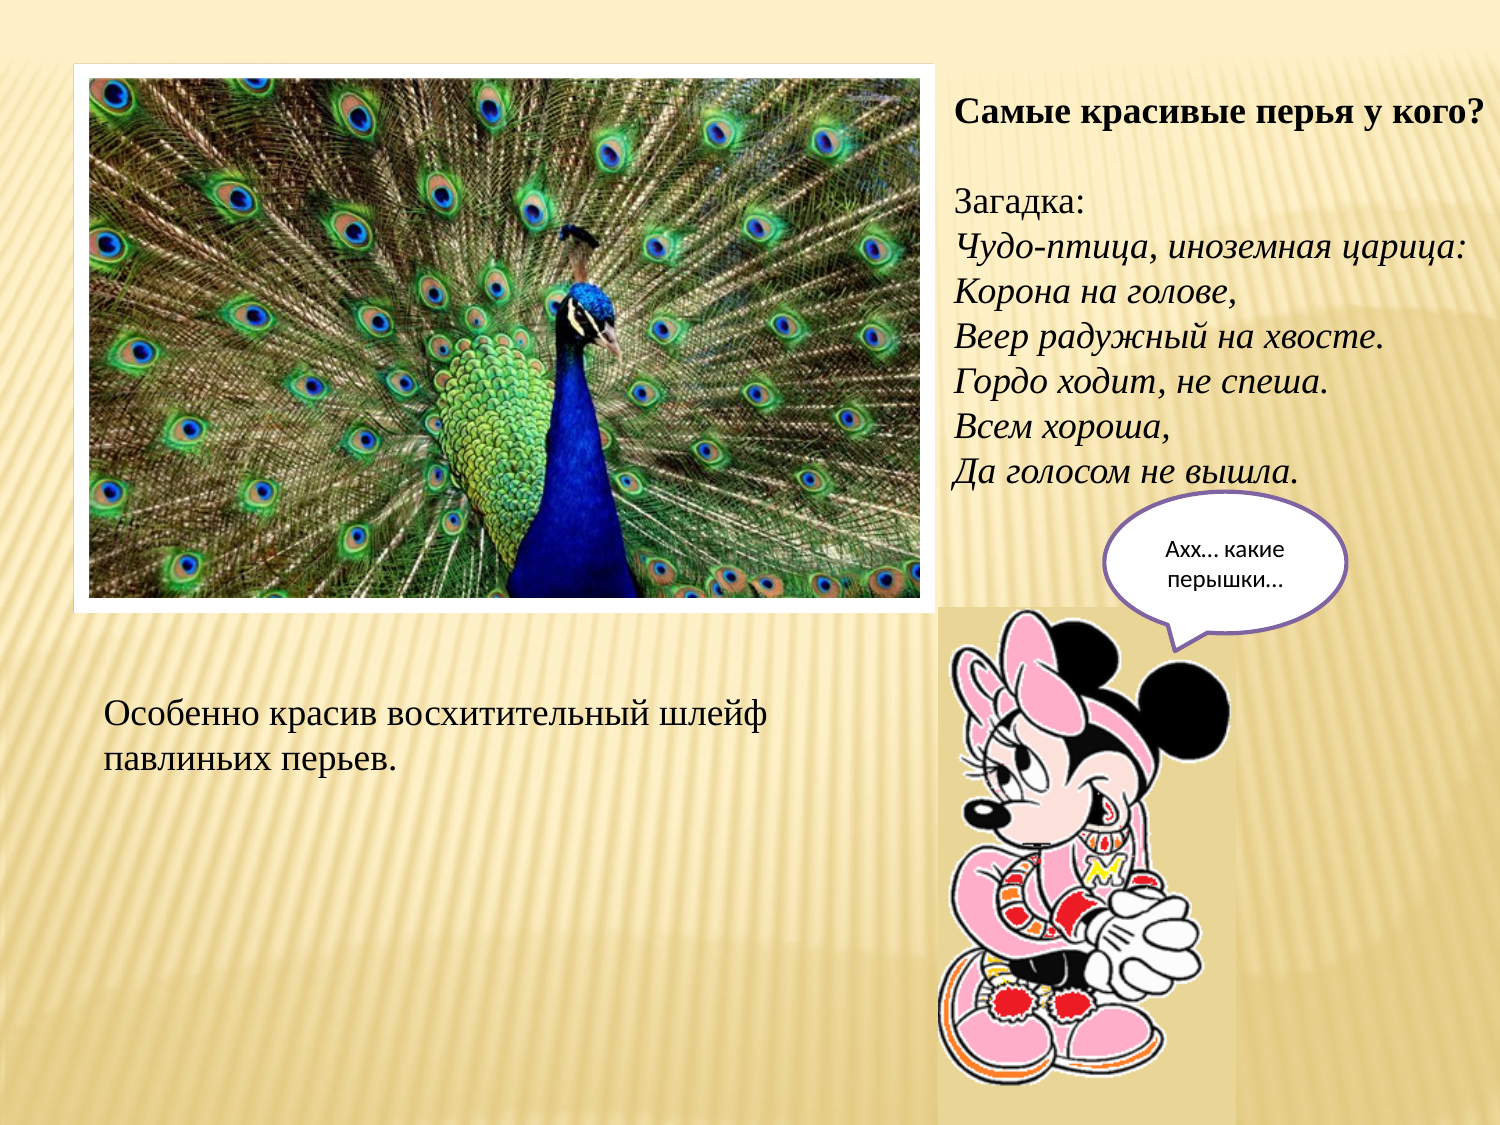

Самые красивые перья у кого?
Загадка:
Чудо-птица, иноземная царица:
Корона на голове,
Веер радужный на хвосте.
Гордо ходит, не спеша.
Всем хороша,
Да голосом не вышла.
Ахх… какие перышки…
Особенно красив восхитительный шлейф павлиньих перьев.